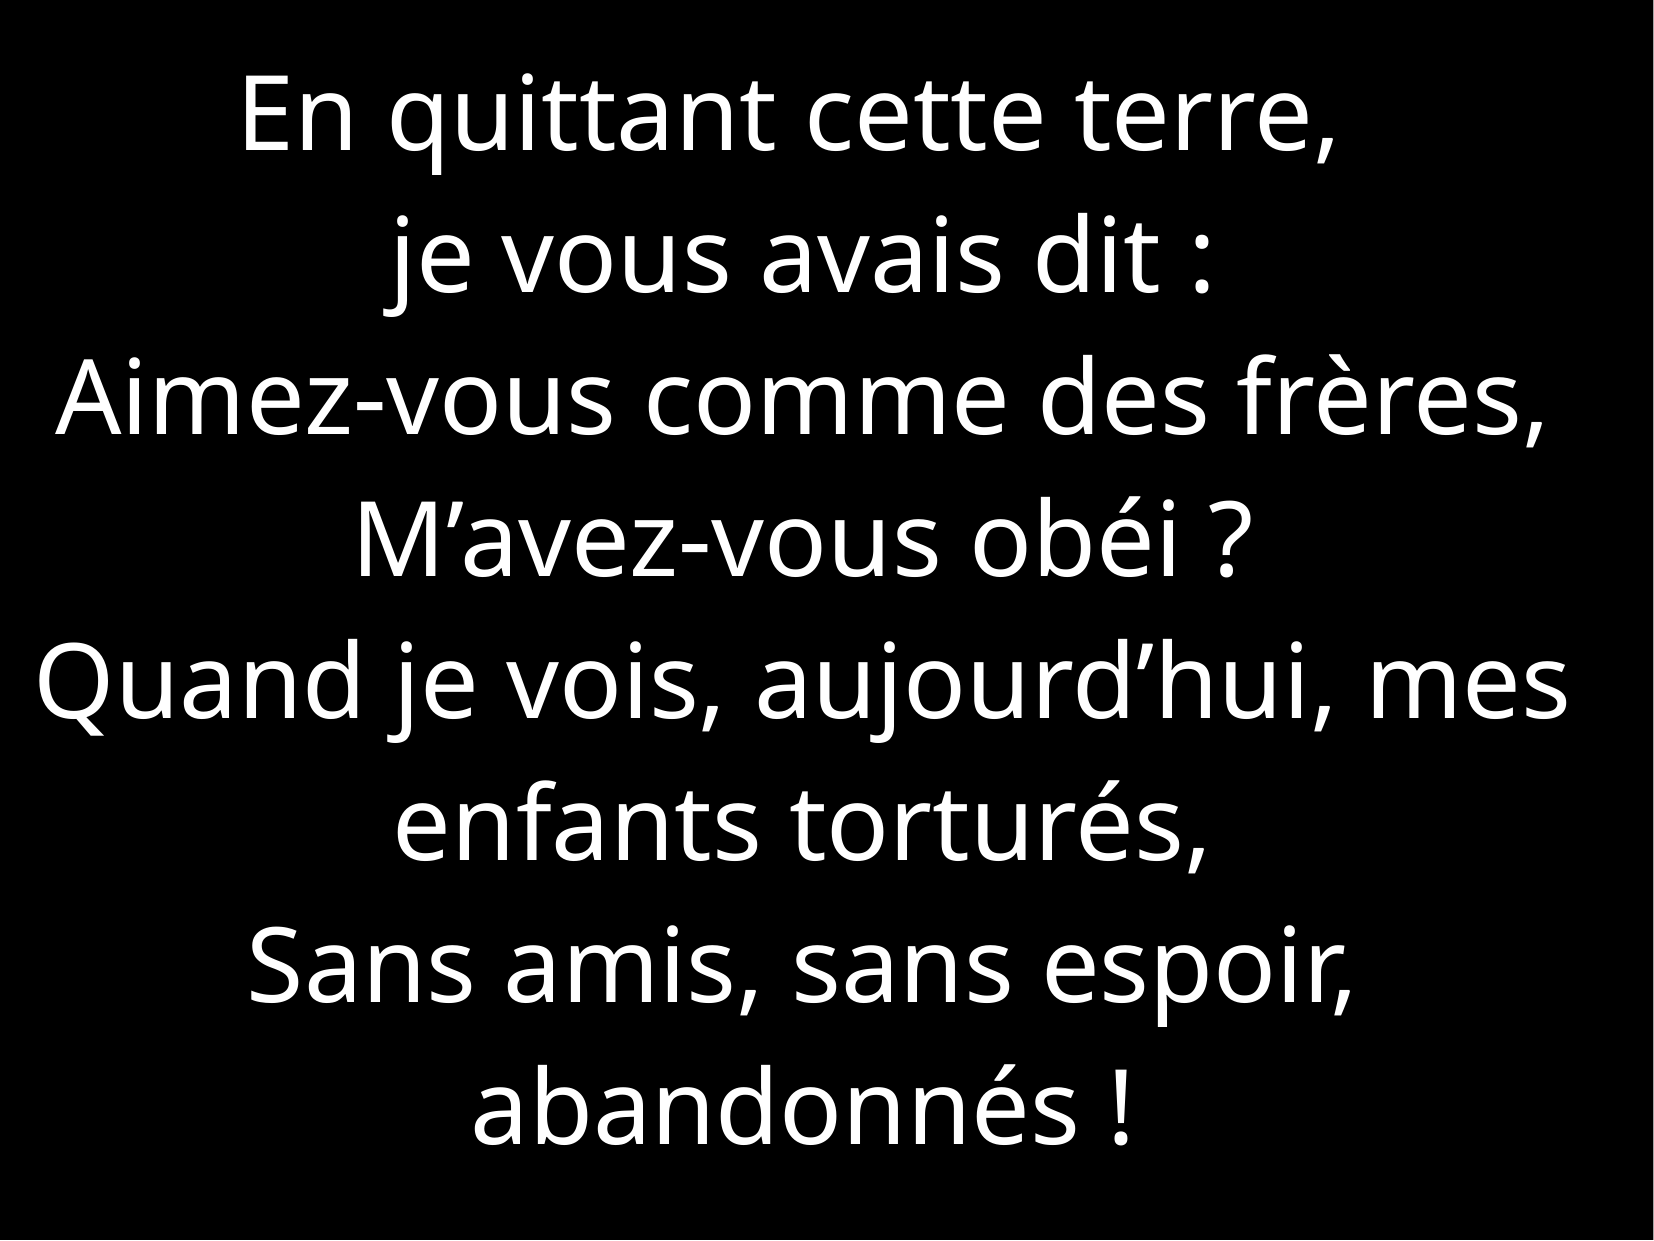

# En quittant cette terre,
je vous avais dit :
Aimez-vous comme des frères,
M’avez-vous obéi ?
Quand je vois, aujourd’hui, mes enfants torturés,
Sans amis, sans espoir, abandonnés !